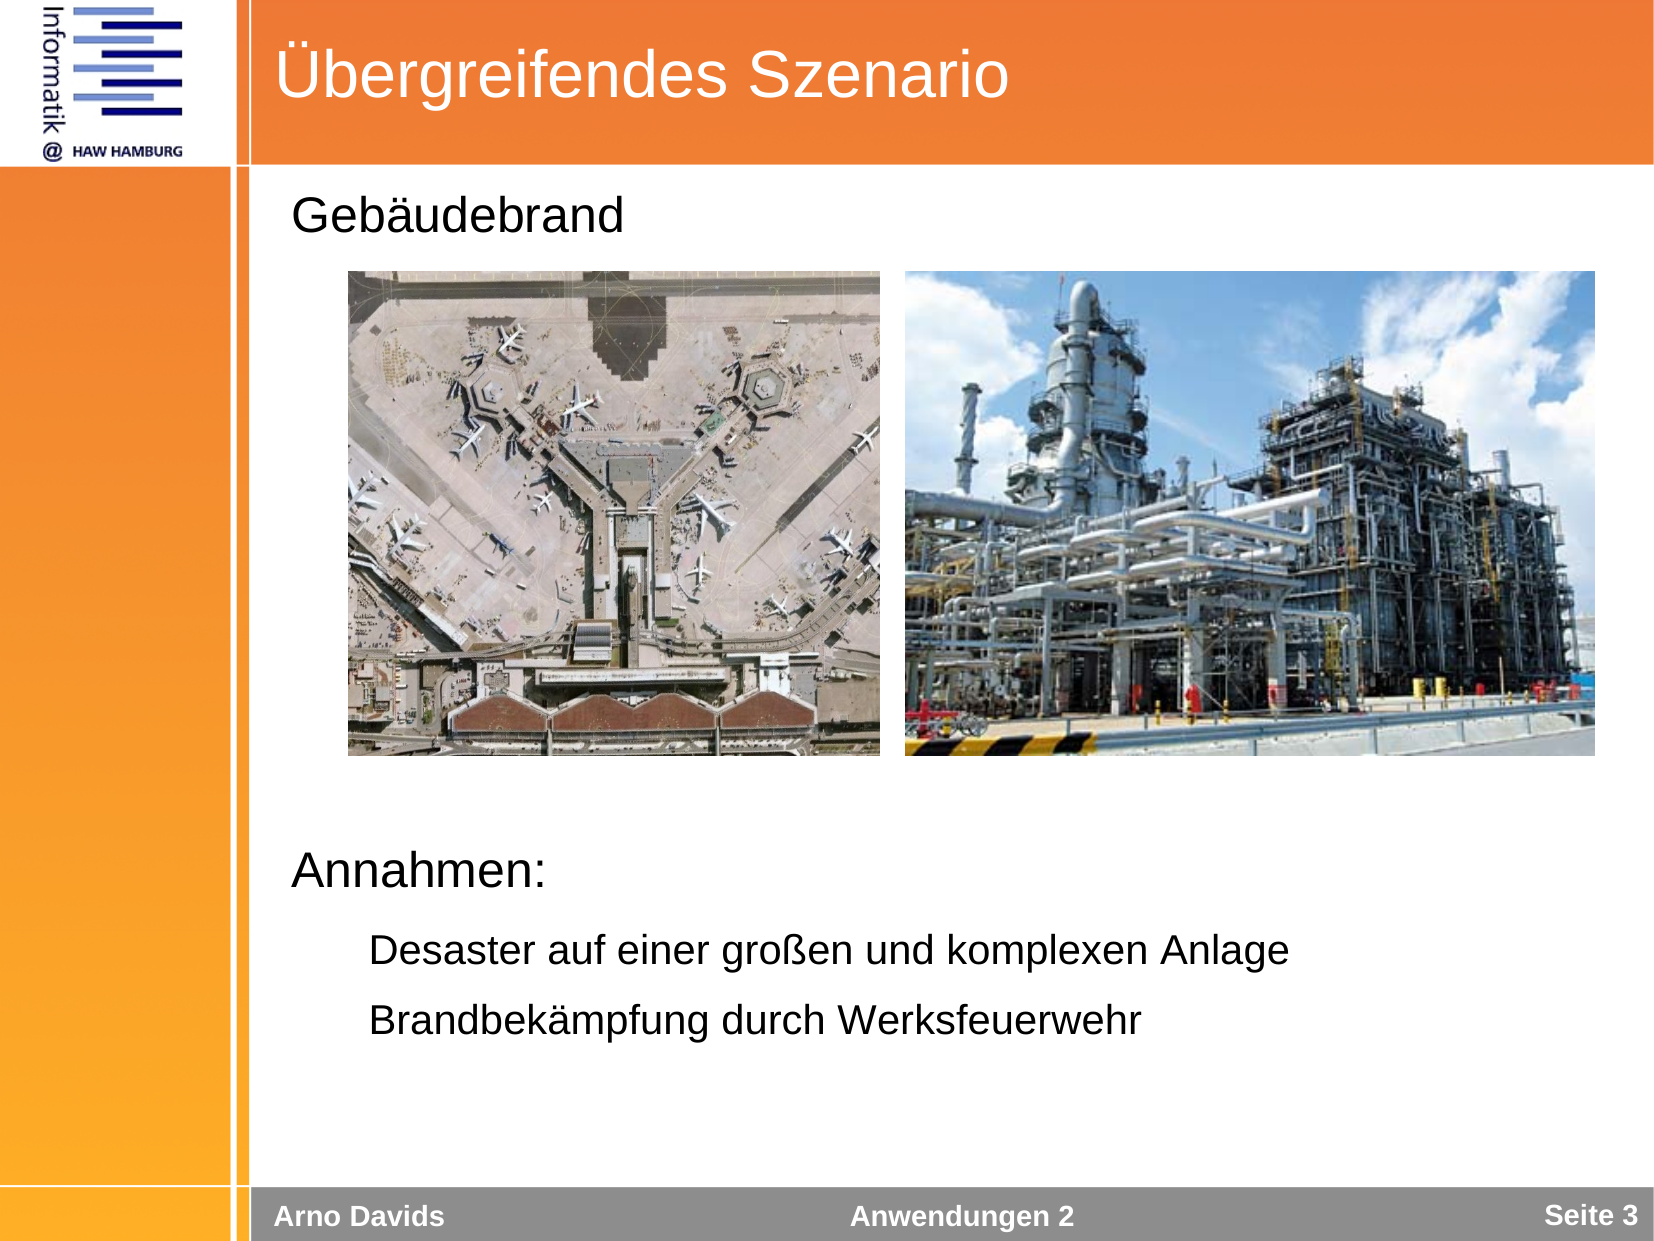

# Übergreifendes Szenario
Gebäudebrand
Annahmen:
Desaster auf einer großen und komplexen Anlage
Brandbekämpfung durch Werksfeuerwehr